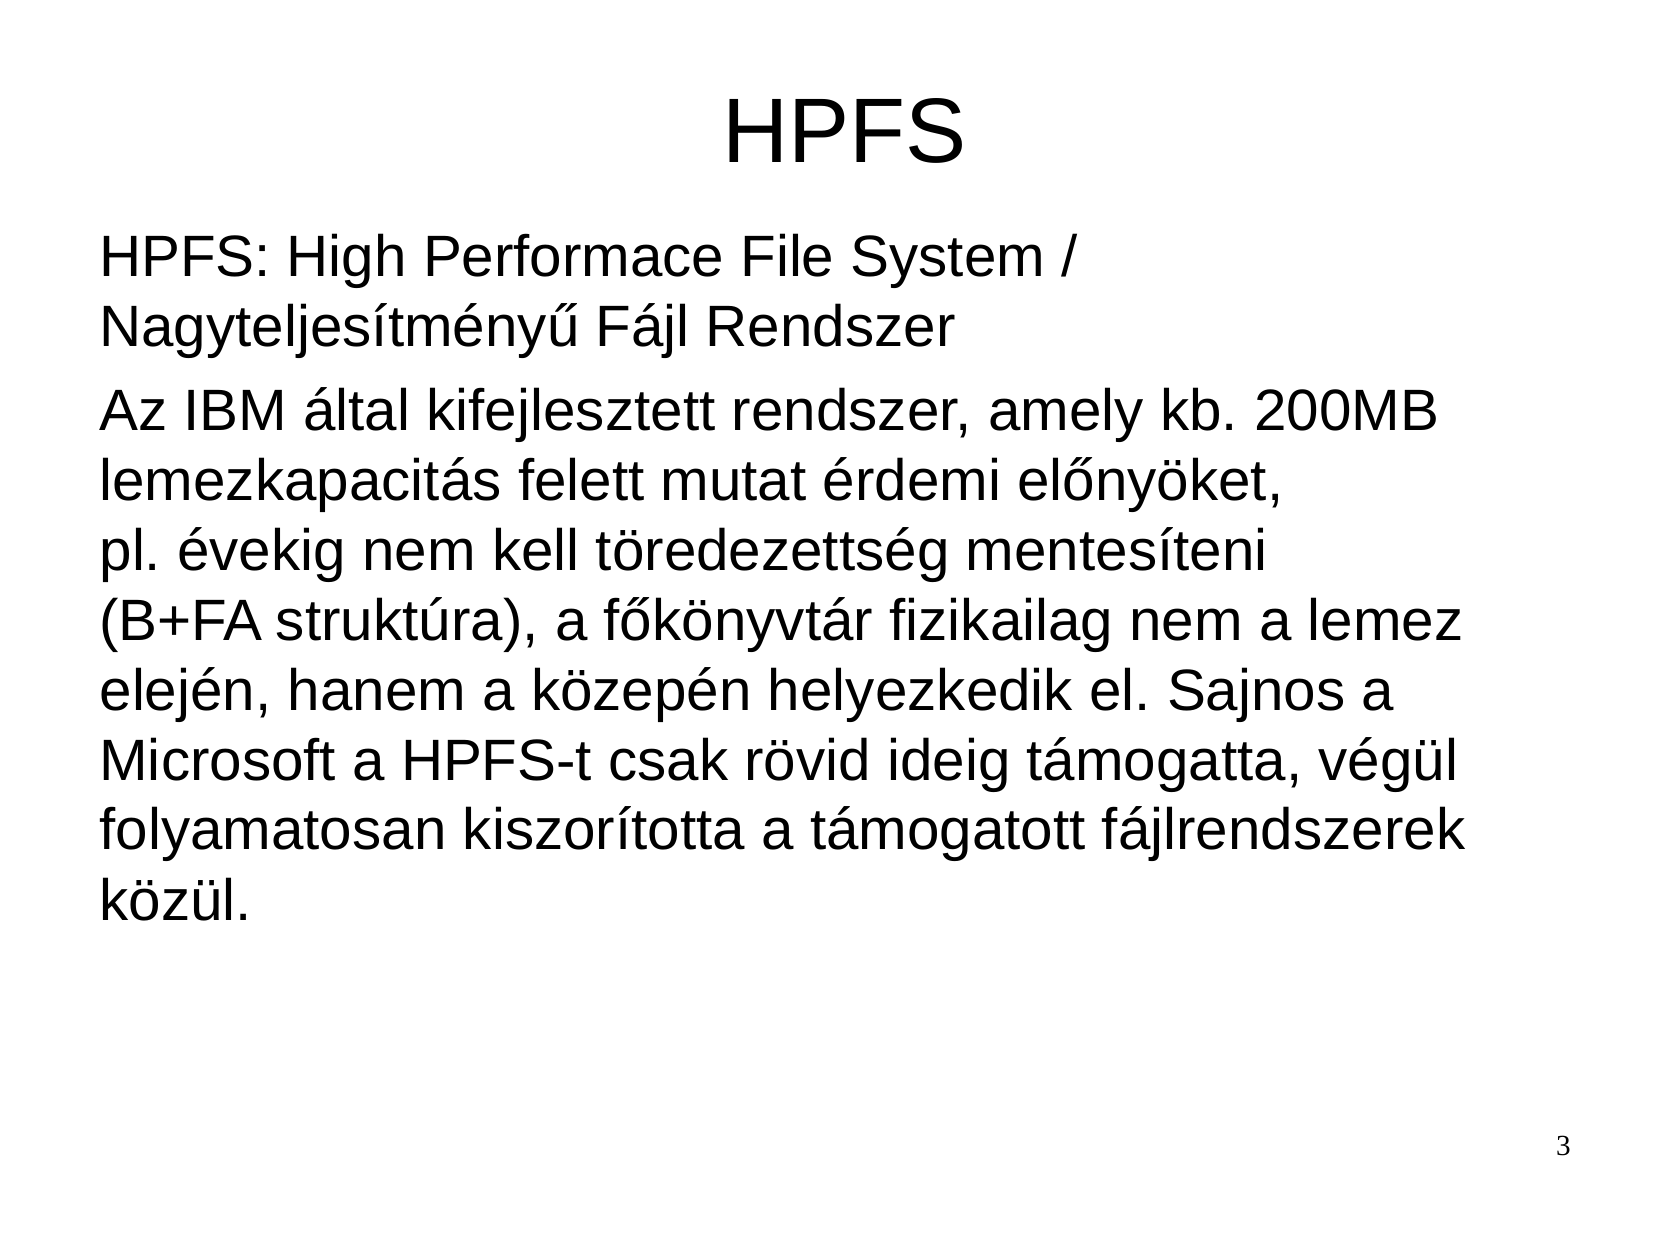

# HPFS
HPFS: High Performace File System / Nagyteljesítményű Fájl Rendszer
Az IBM által kifejlesztett rendszer, amely kb. 200MB lemezkapacitás felett mutat érdemi előnyöket,
pl. évekig nem kell töredezettség mentesíteni
(B+FA struktúra), a főkönyvtár fizikailag nem a lemez elején, hanem a közepén helyezkedik el. Sajnos a Microsoft a HPFS-t csak rövid ideig támogatta, végül folyamatosan kiszorította a támogatott fájlrendszerek közül.
3